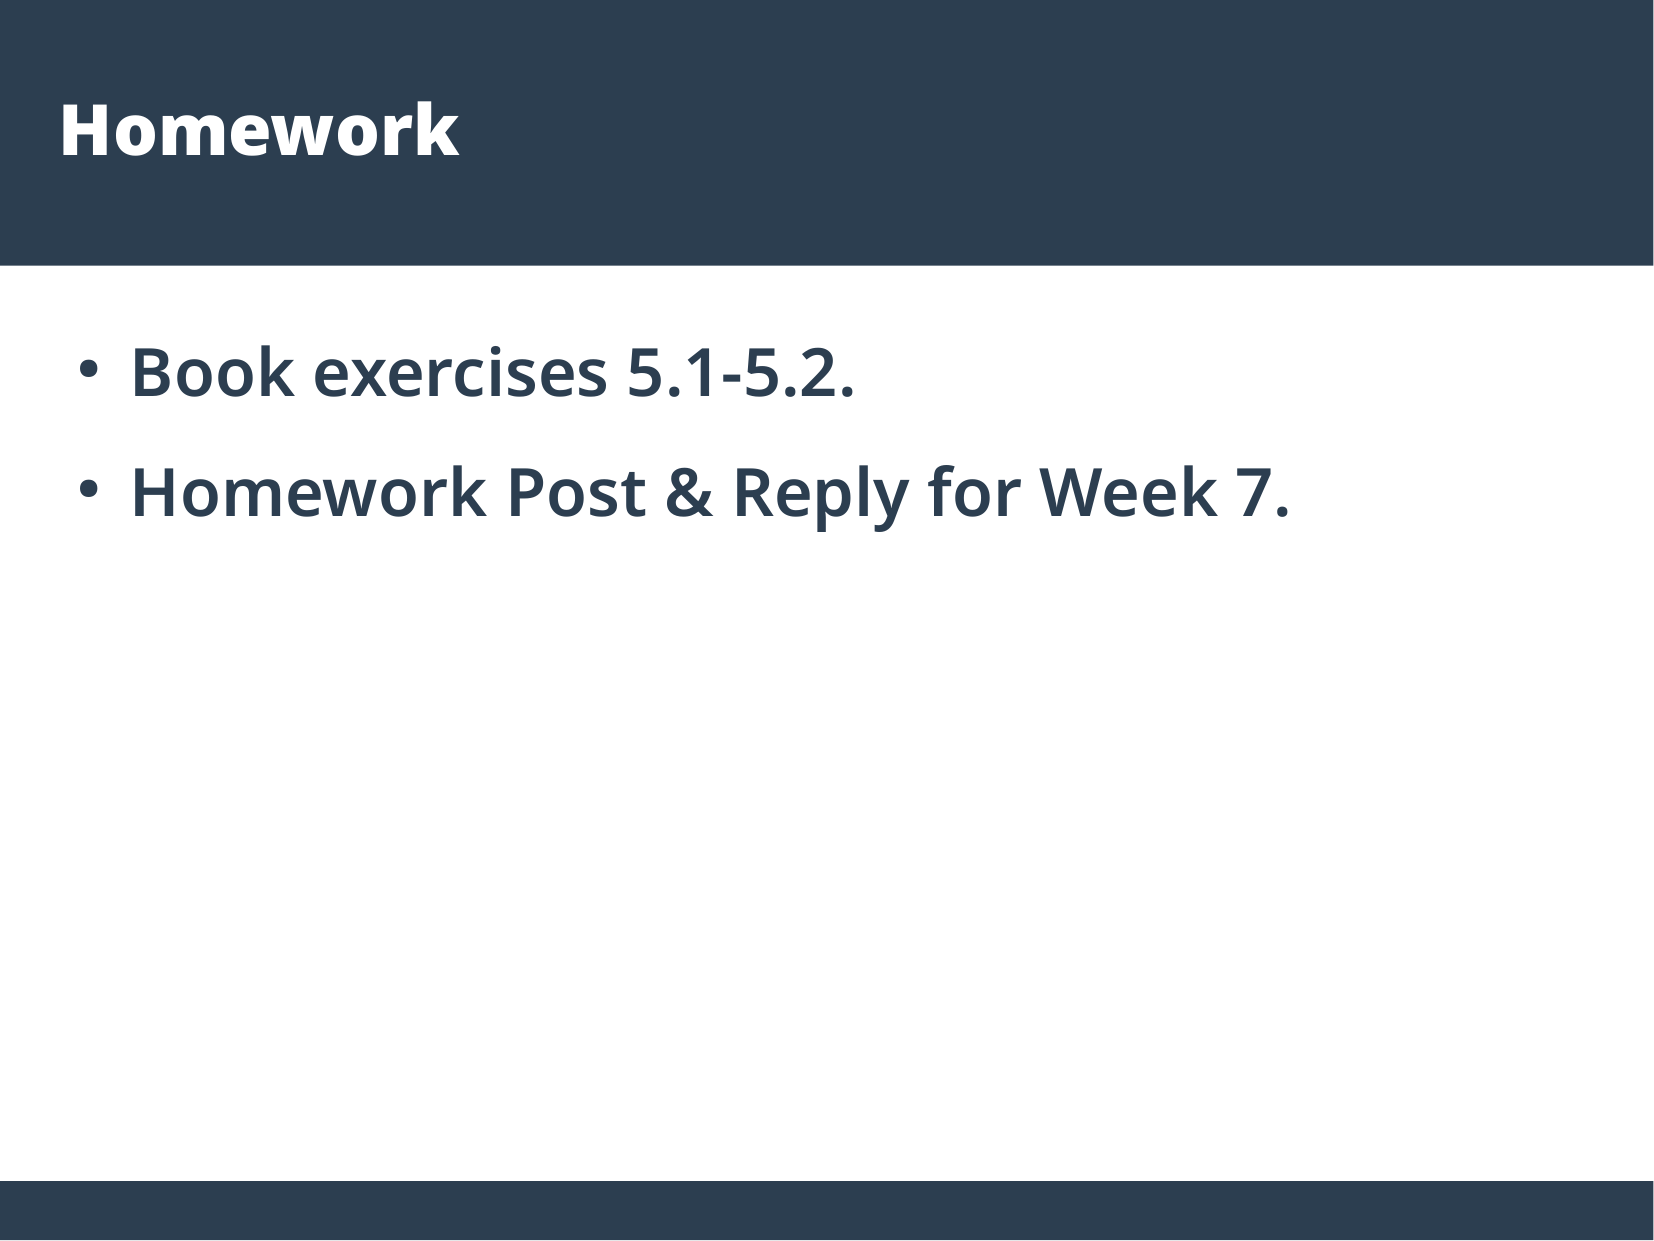

# Homework
Book exercises 5.1-5.2.
Homework Post & Reply for Week 7.